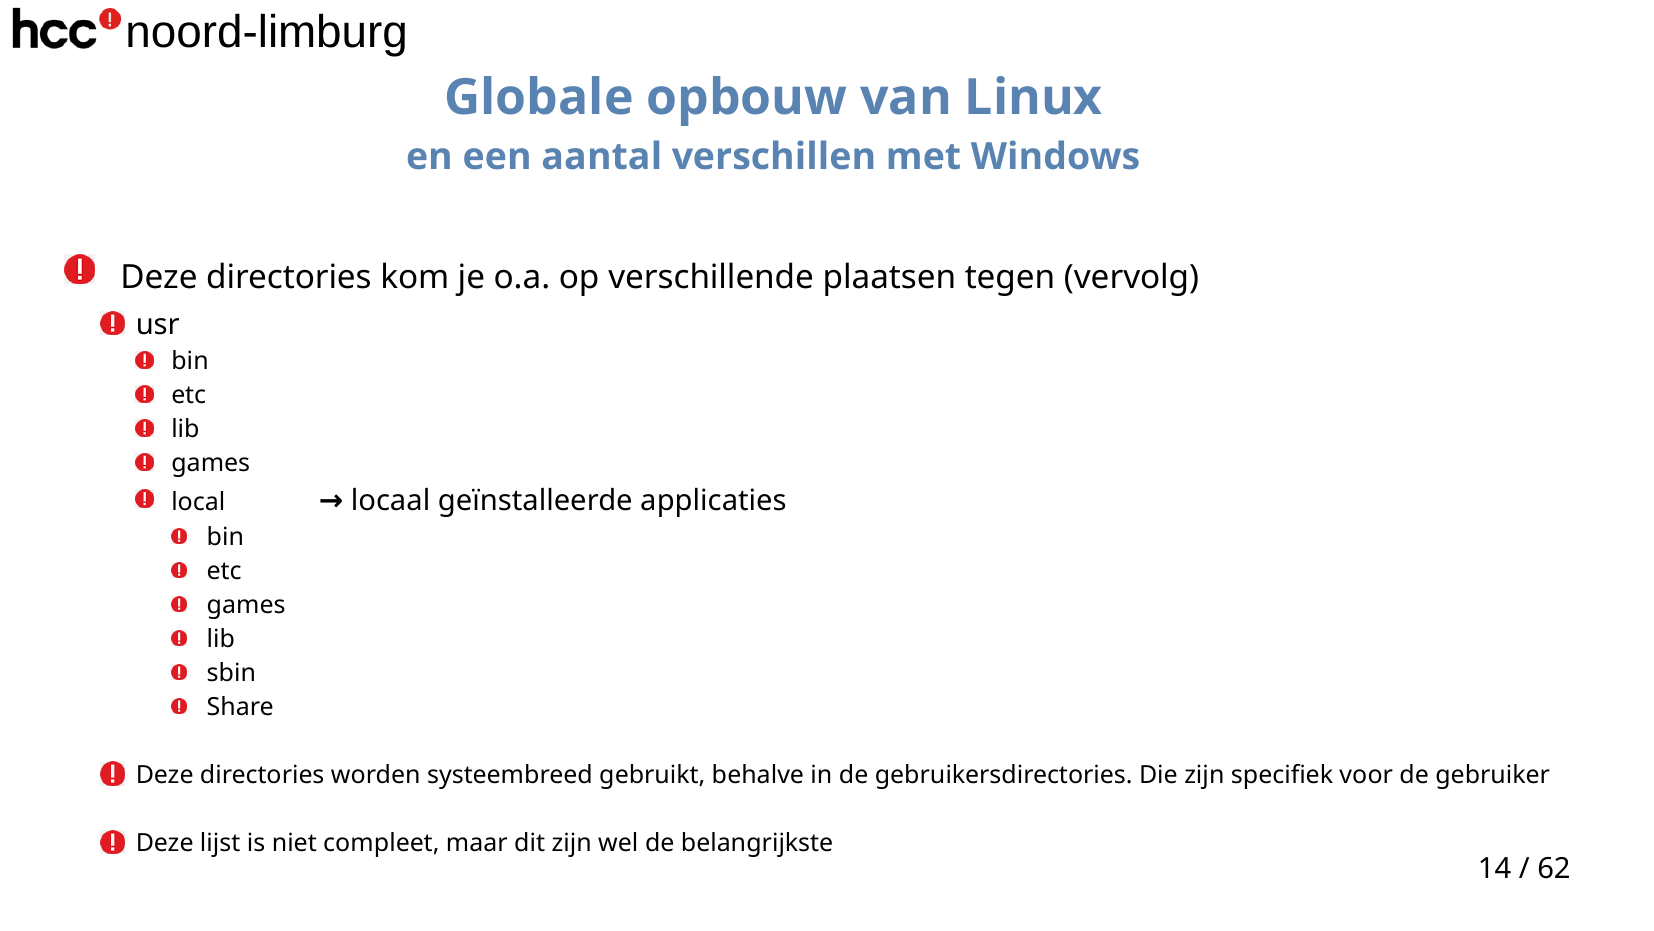

Globale opbouw van Linux
en een aantal verschillen met Windows
# Deze directories kom je o.a. op verschillende plaatsen tegen (vervolg)
usr
bin
etc
lib
games
local		→ locaal geïnstalleerde applicaties
bin
etc
games
lib
sbin
Share
Deze directories worden systeembreed gebruikt, behalve in de gebruikersdirectories. Die zijn specifiek voor de gebruiker
Deze lijst is niet compleet, maar dit zijn wel de belangrijkste
14